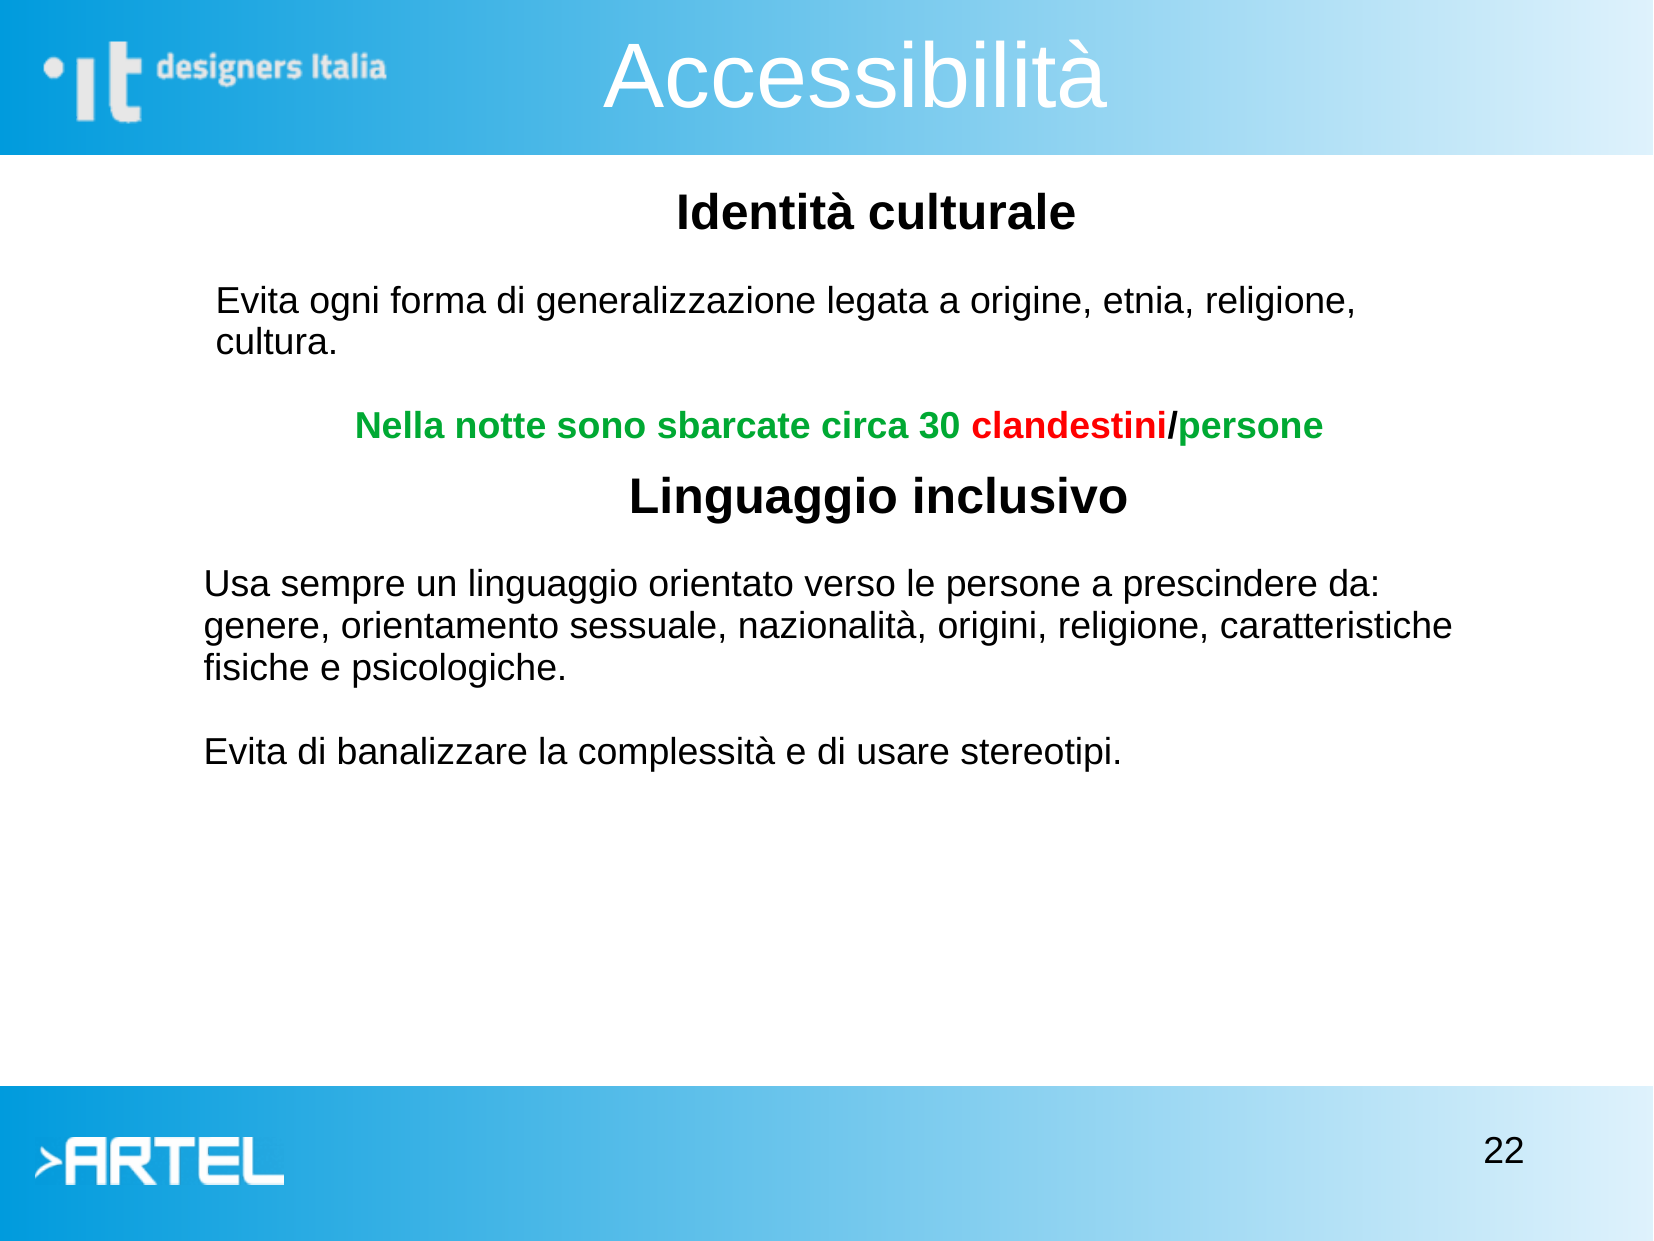

# Accessibilità
Identità culturale
Evita ogni forma di generalizzazione legata a origine, etnia, religione, cultura.
Nella notte sono sbarcate circa 30 clandestini/persone
Linguaggio inclusivo
Usa sempre un linguaggio orientato verso le persone a prescindere da: genere, orientamento sessuale, nazionalità, origini, religione, caratteristiche fisiche e psicologiche.
Evita di banalizzare la complessità e di usare stereotipi.